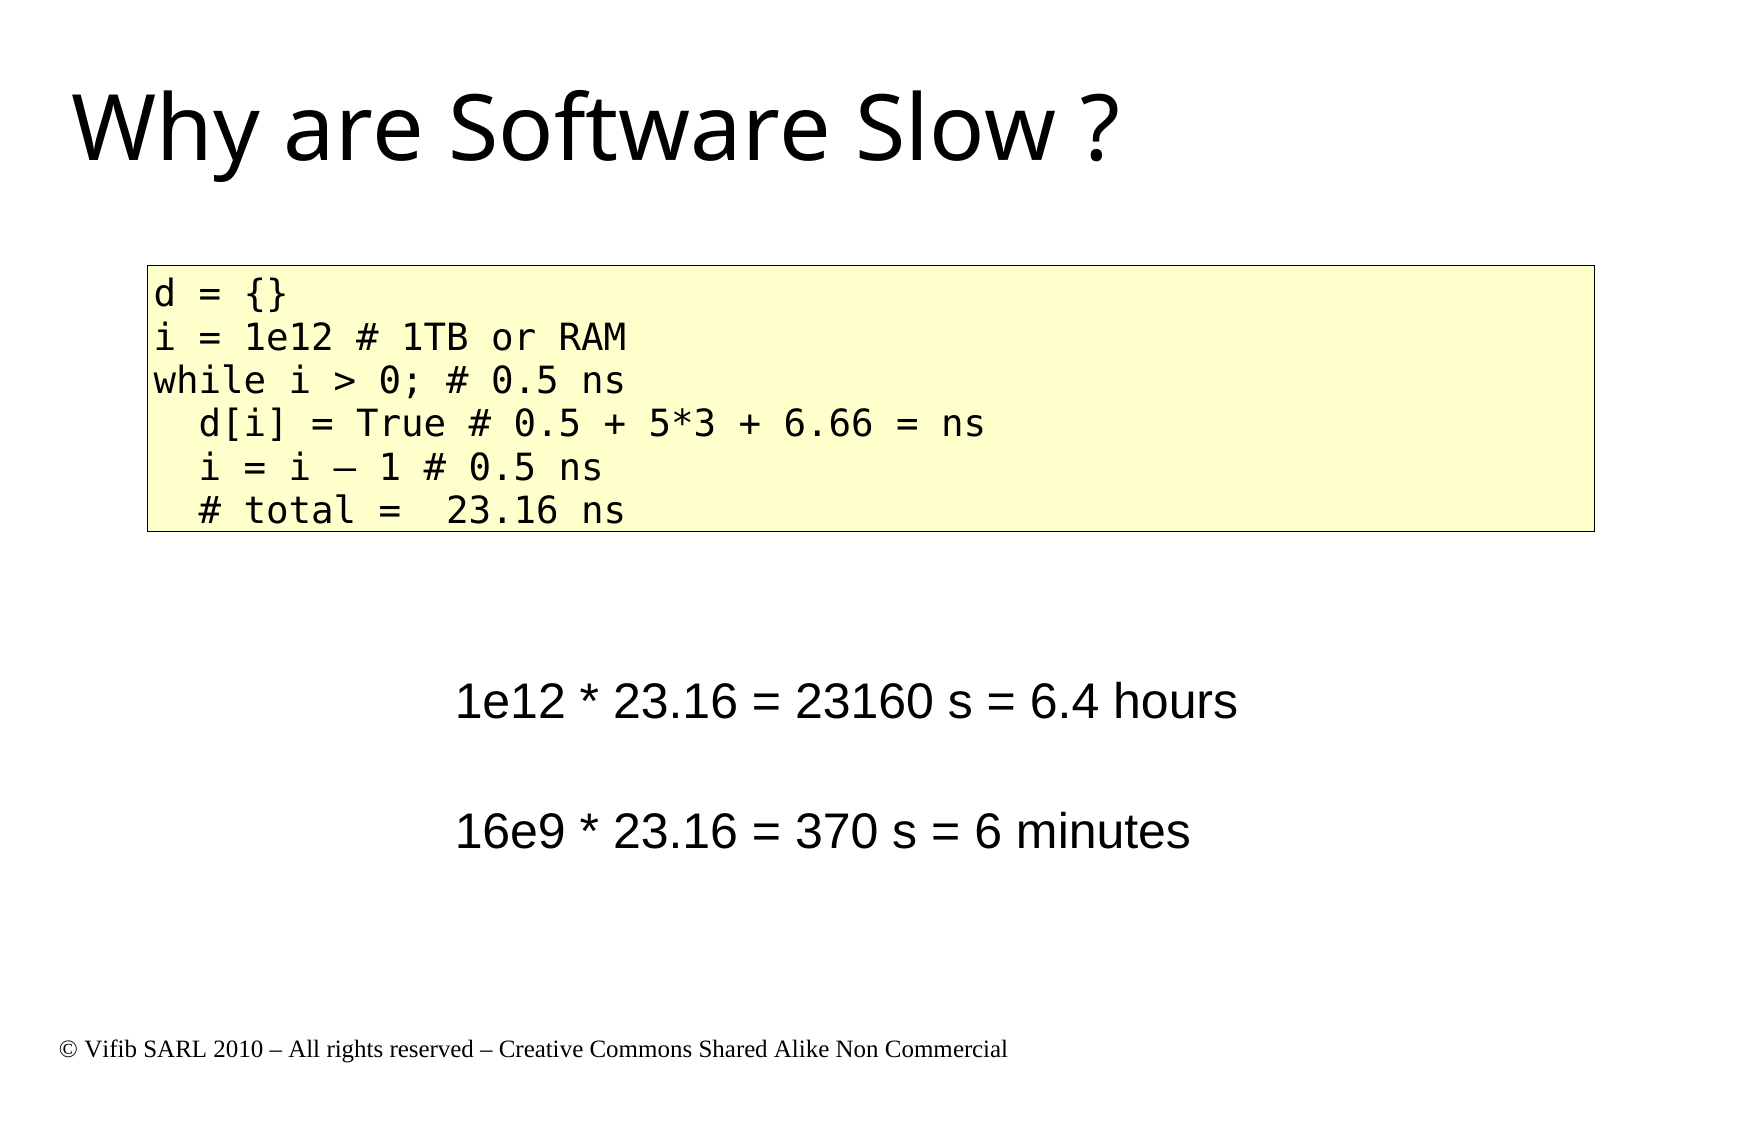

# Why are Software Slow ?
d = {}
i = 1e12 # 1TB or RAM
while i > 0; # 0.5 ns
 d[i] = True # 0.5 + 5*3 + 6.66 = ns
 i = i – 1 # 0.5 ns
 # total = 23.16 ns
1e12 * 23.16 = 23160 s = 6.4 hours
16e9 * 23.16 = 370 s = 6 minutes